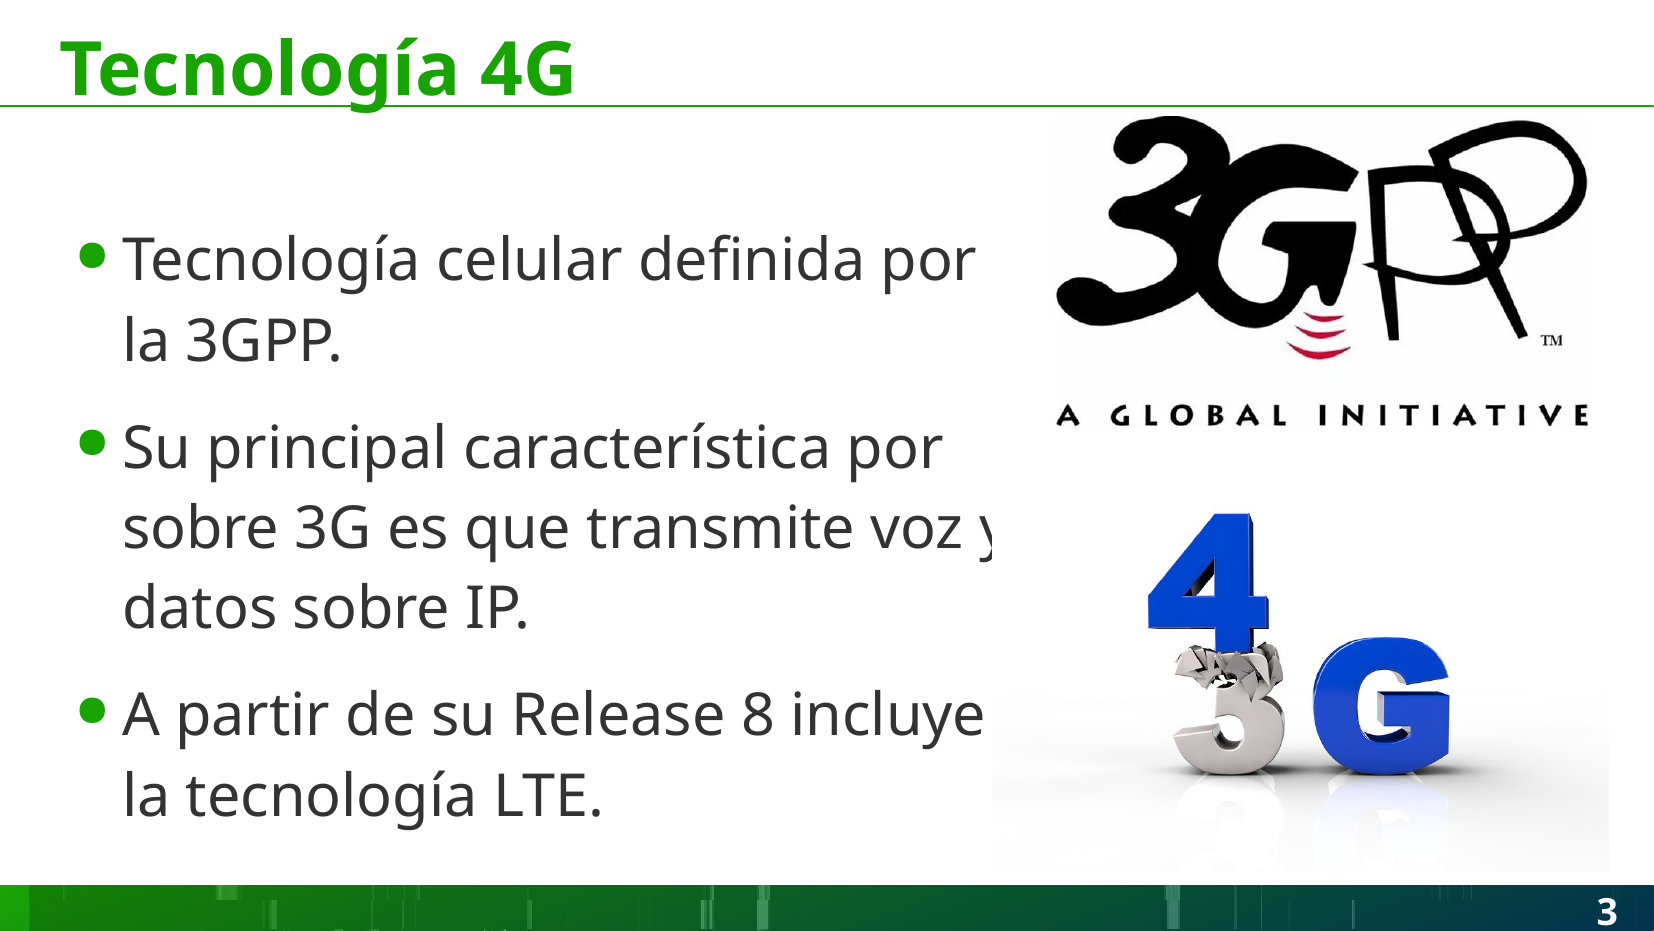

# Tecnología 4G
Tecnología celular definida por la 3GPP.
Su principal característica por sobre 3G es que transmite voz y datos sobre IP.
A partir de su Release 8 incluye la tecnología LTE.
3